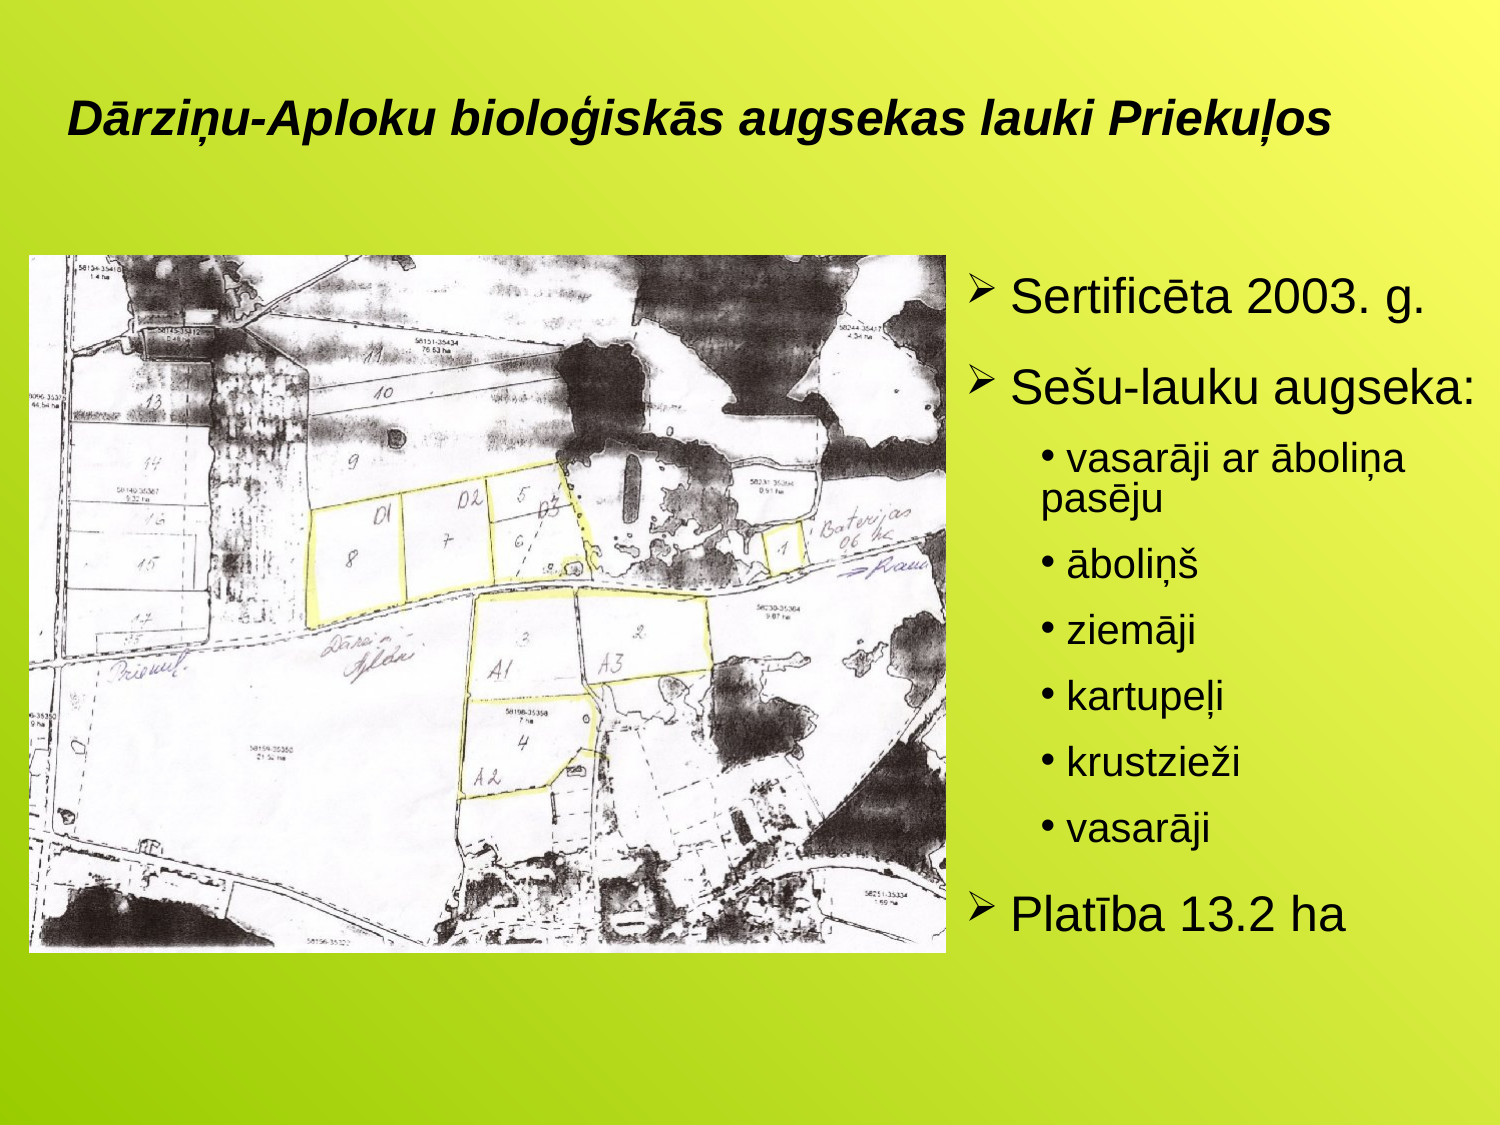

Dārziņu-Aploku bioloģiskās augsekas lauki Priekuļos
 Sertificēta 2003. g.
 Sešu-lauku augseka:
 vasarāji ar āboliņa pasēju
 āboliņš
 ziemāji
 kartupeļi
 krustzieži
 vasarāji
 Platība 13.2 ha